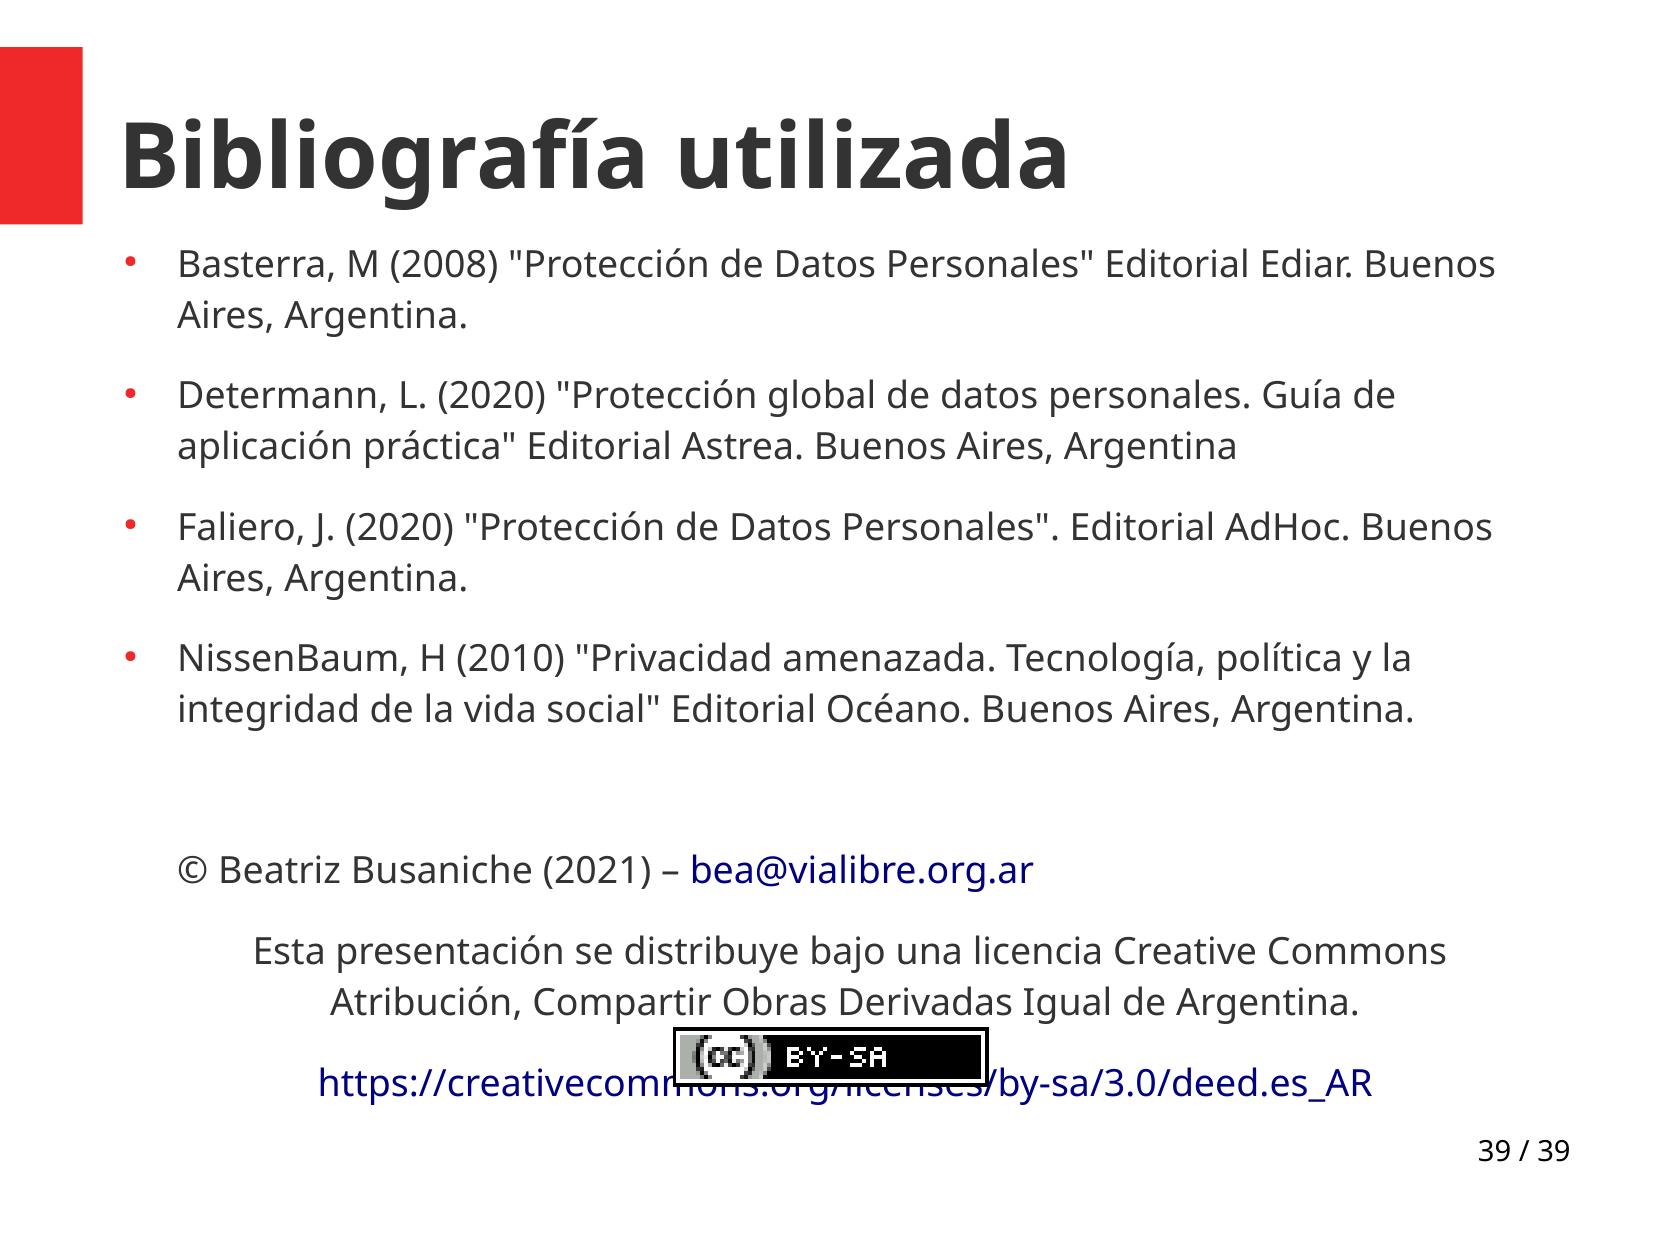

# Bibliografía utilizada
Basterra, M (2008) "Protección de Datos Personales" Editorial Ediar. Buenos Aires, Argentina.
Determann, L. (2020) "Protección global de datos personales. Guía de aplicación práctica" Editorial Astrea. Buenos Aires, Argentina
Faliero, J. (2020) "Protección de Datos Personales". Editorial AdHoc. Buenos Aires, Argentina.
NissenBaum, H (2010) "Privacidad amenazada. Tecnología, política y la integridad de la vida social" Editorial Océano. Buenos Aires, Argentina.
© Beatriz Busaniche (2021) – bea@vialibre.org.ar
Esta presentación se distribuye bajo una licencia Creative Commons Atribución, Compartir Obras Derivadas Igual de Argentina.
https://creativecommons.org/licenses/by-sa/3.0/deed.es_AR
39